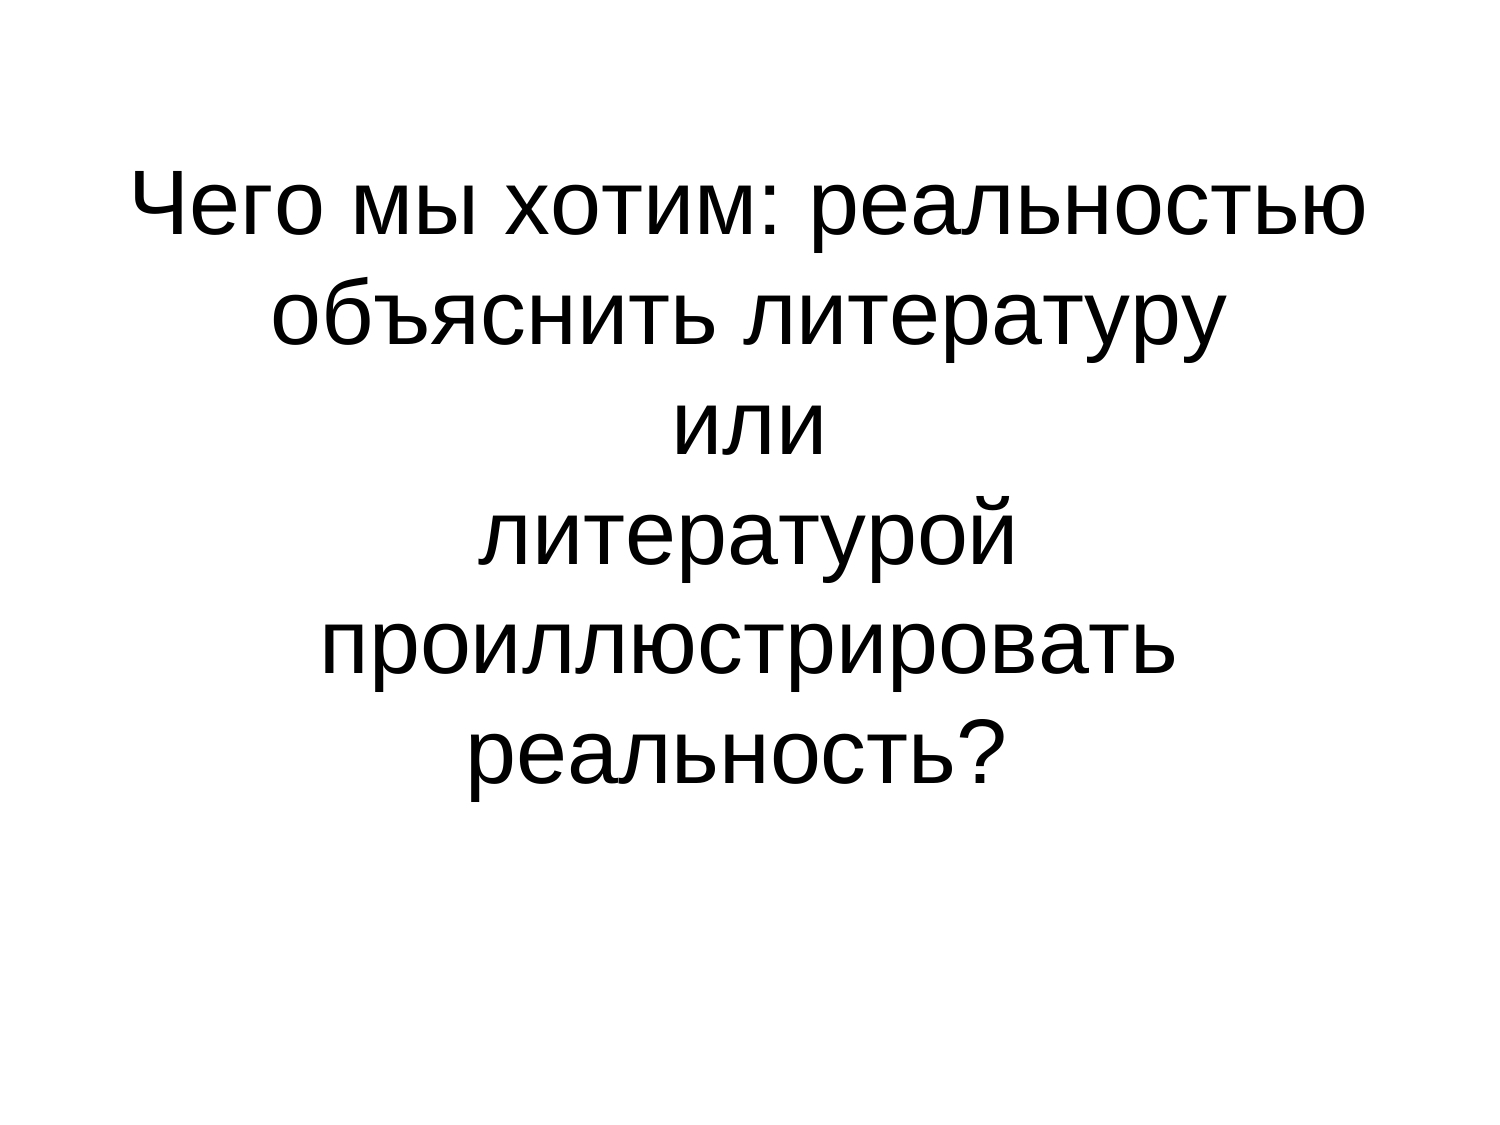

# Чего мы хотим: реальностью объяснить литературу или литературой проиллюстрировать реальность?